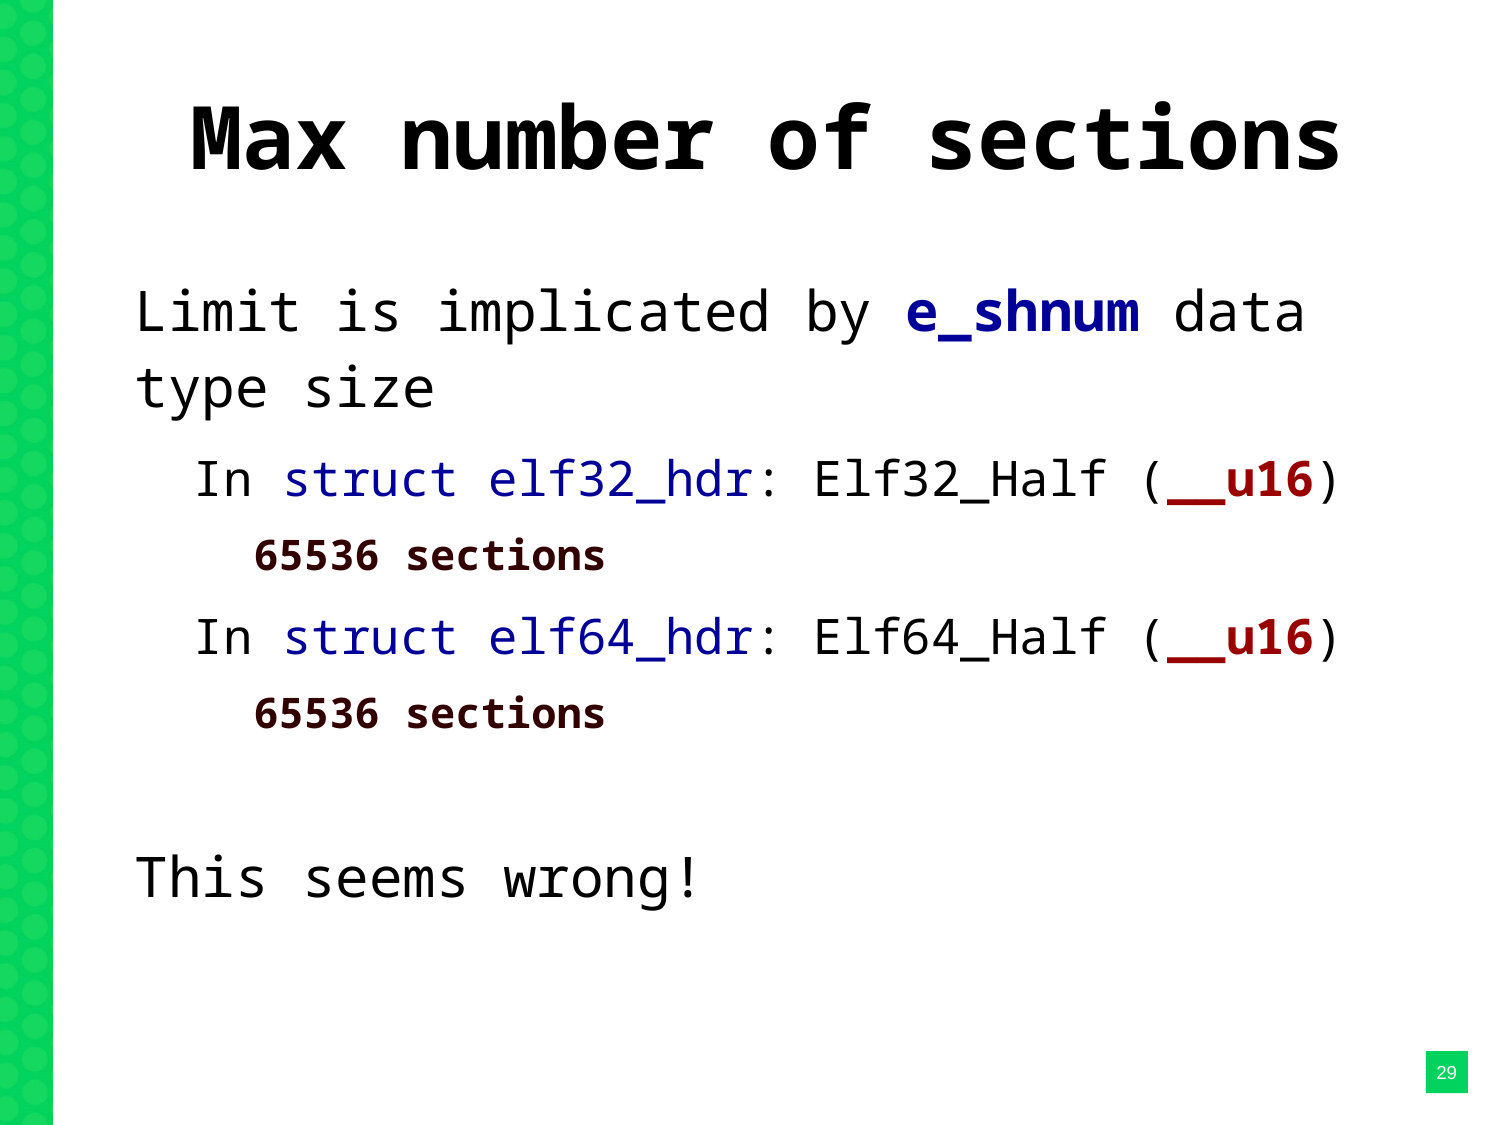

# Max number of sections
Limit is implicated by e_shnum data type size
In struct elf32_hdr: Elf32_Half (__u16)
65536 sections
In struct elf64_hdr: Elf64_Half (__u16)
65536 sections
This seems wrong!